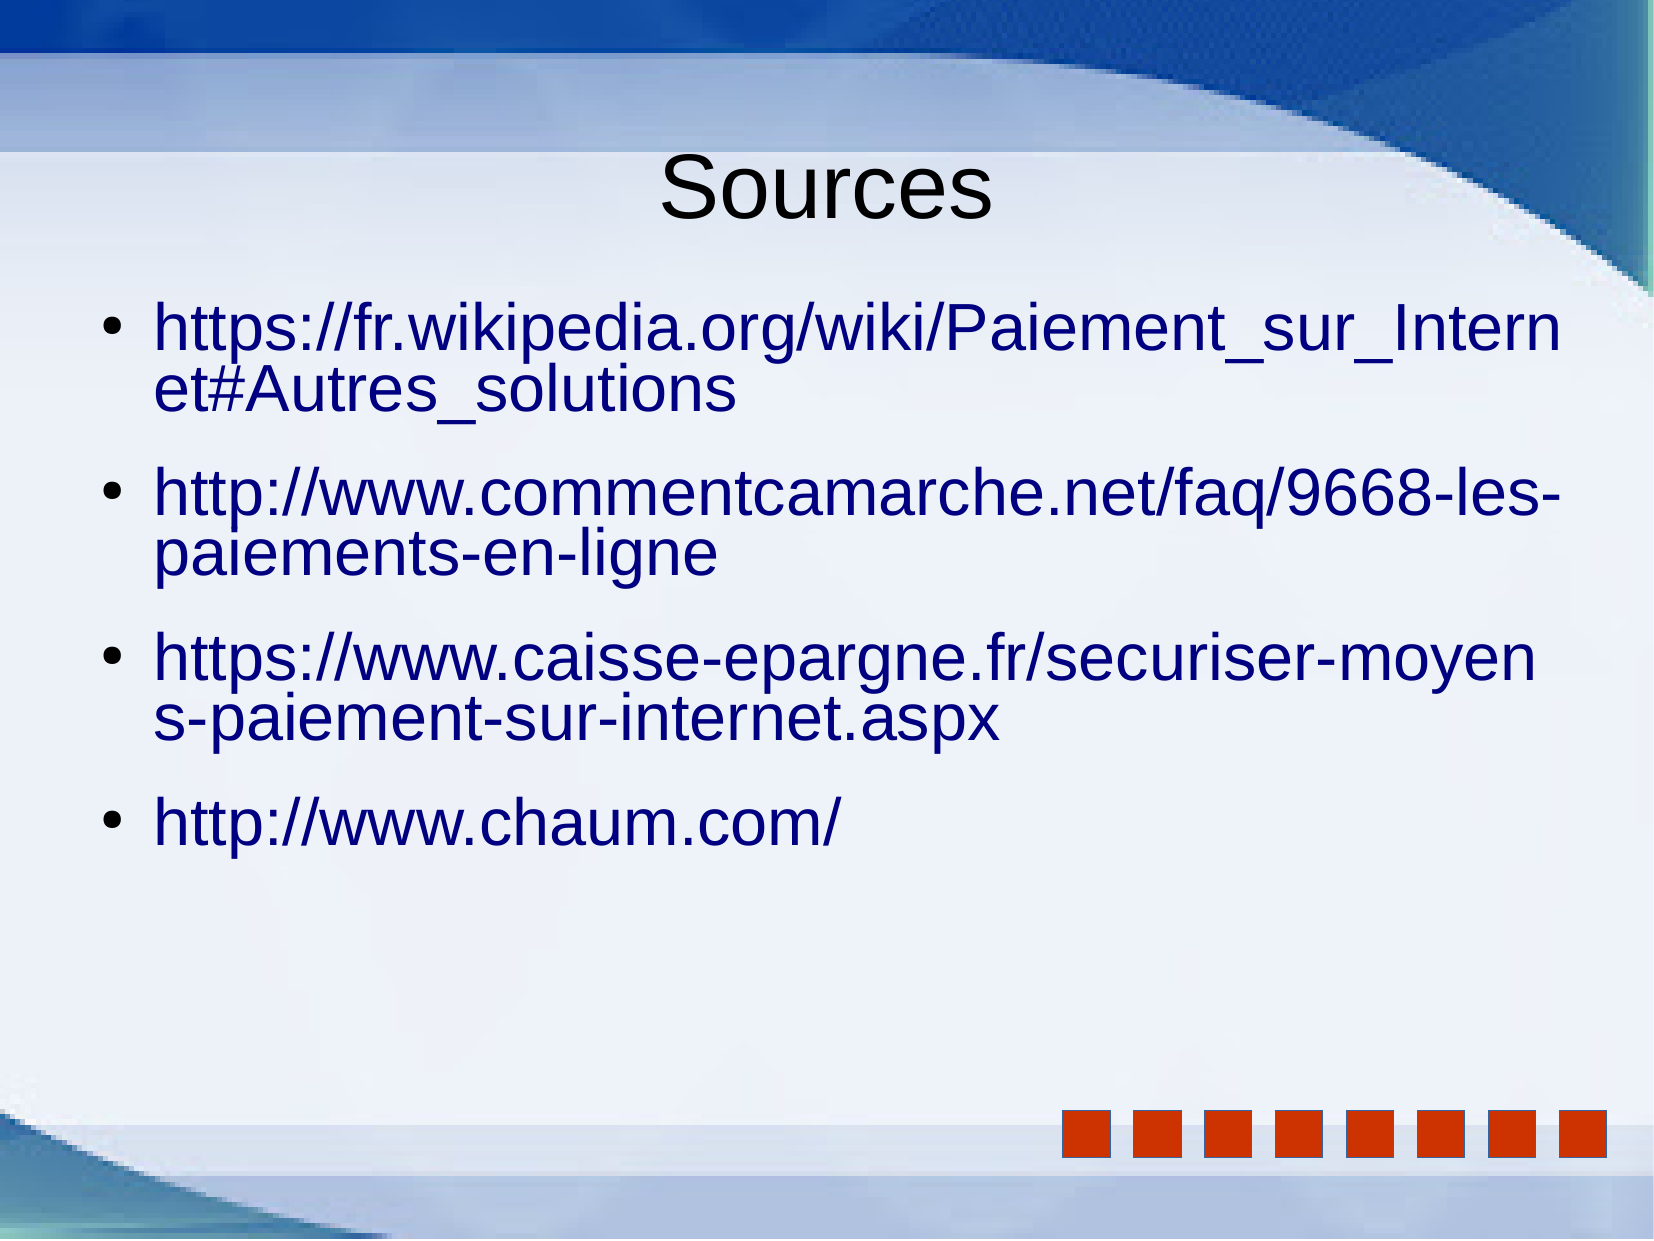

# Sources
https://fr.wikipedia.org/wiki/Paiement_sur_Internet#Autres_solutions
http://www.commentcamarche.net/faq/9668-les-paiements-en-ligne
https://www.caisse-epargne.fr/securiser-moyens-paiement-sur-internet.aspx
http://www.chaum.com/
Diapositive 2